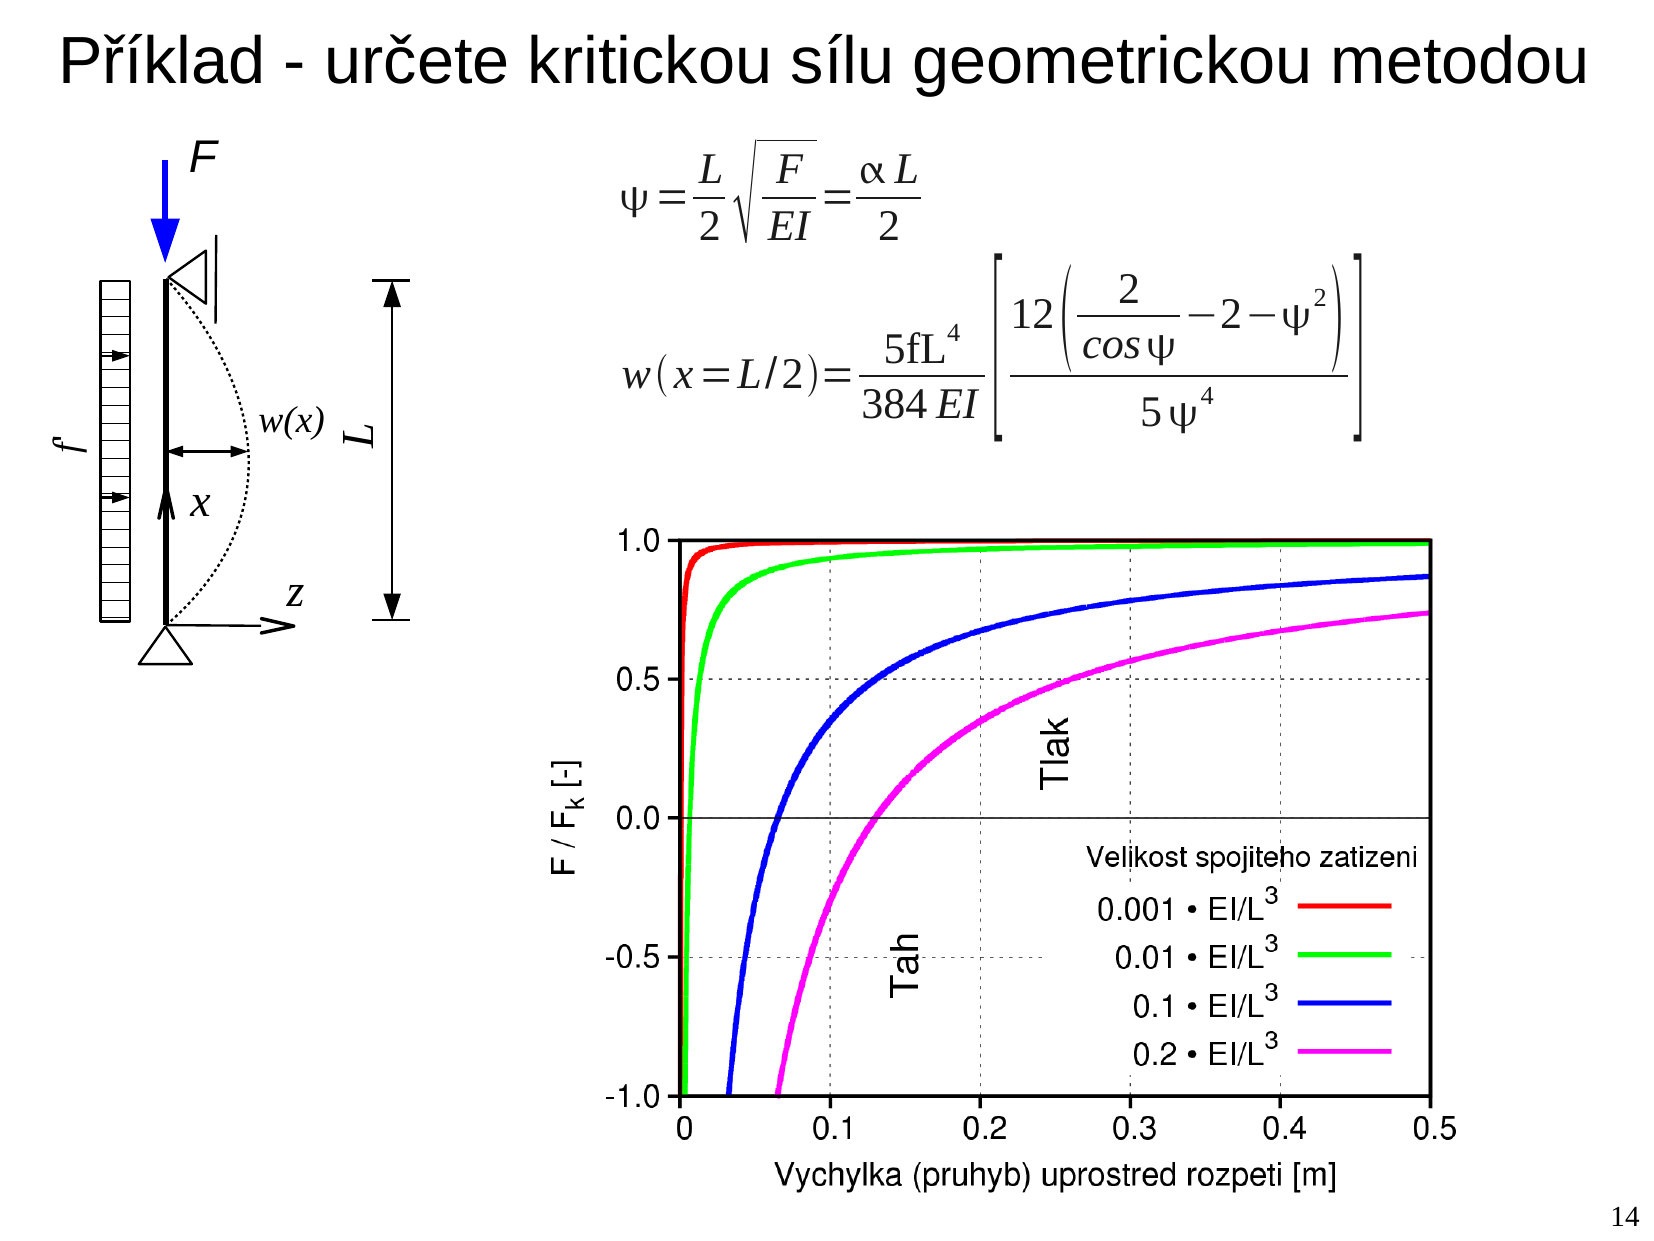

# Příklad - určete kritickou sílu geometrickou metodou
F
w(x)
L
f'
x
z
14